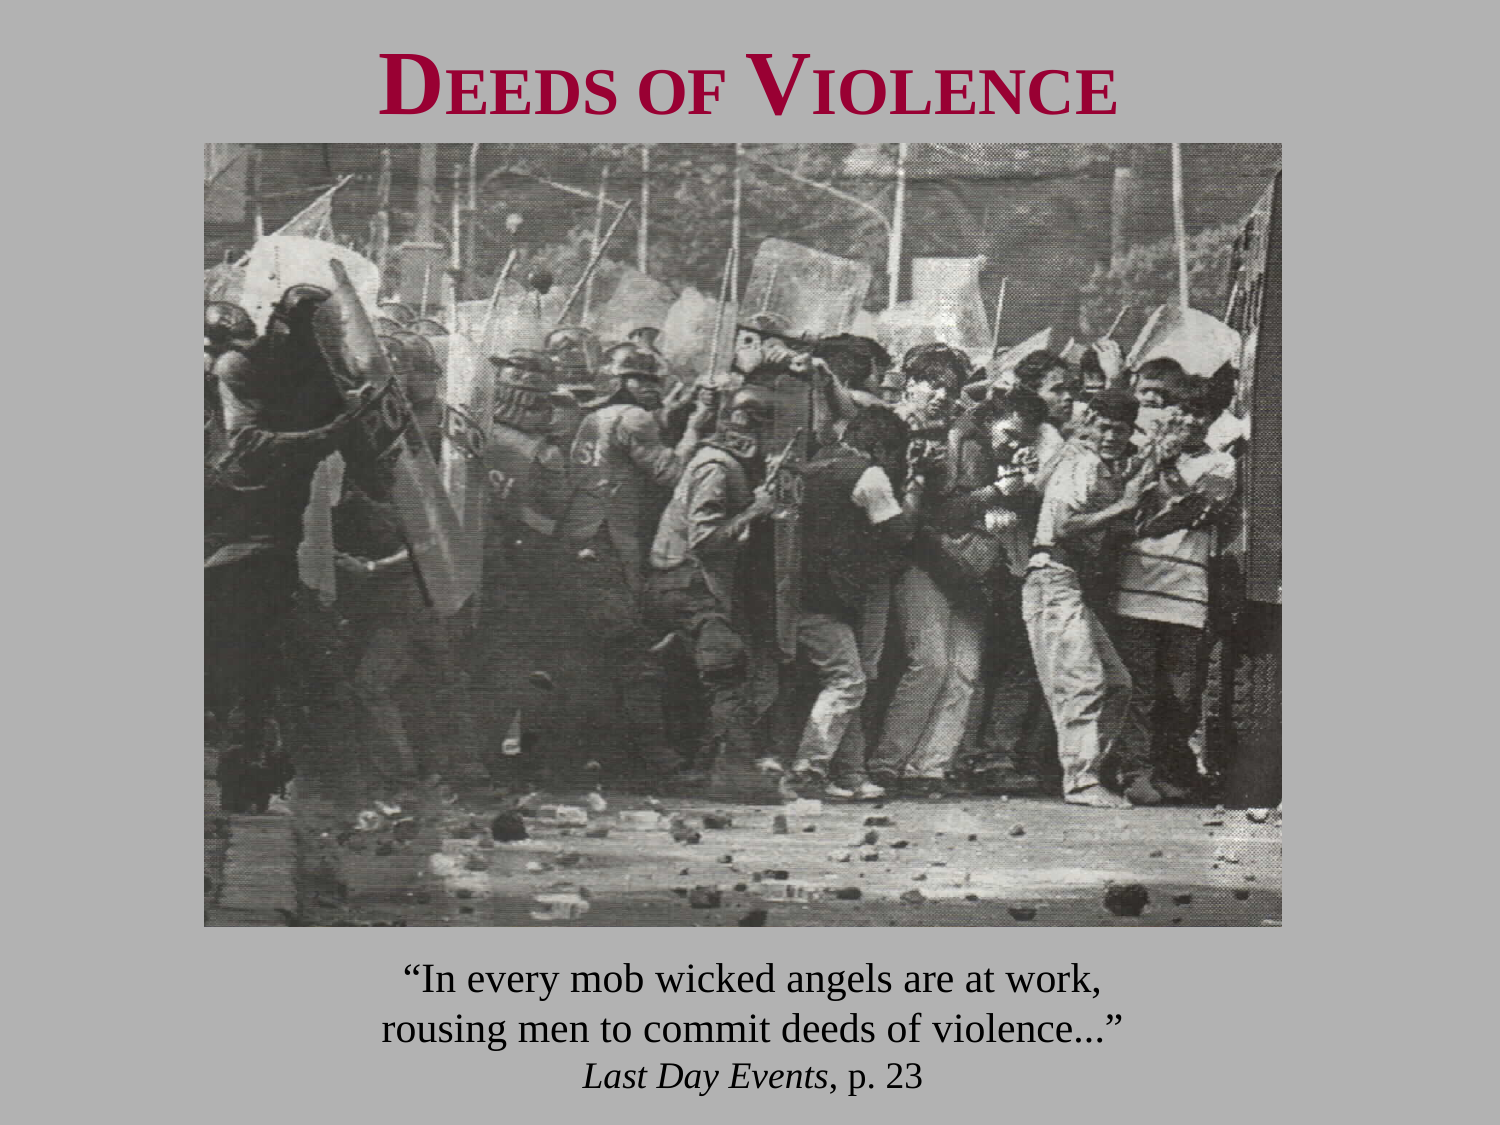

DEEDS OF VIOLENCE
“In every mob wicked angels are at work,
rousing men to commit deeds of violence...”
Last Day Events, p. 23